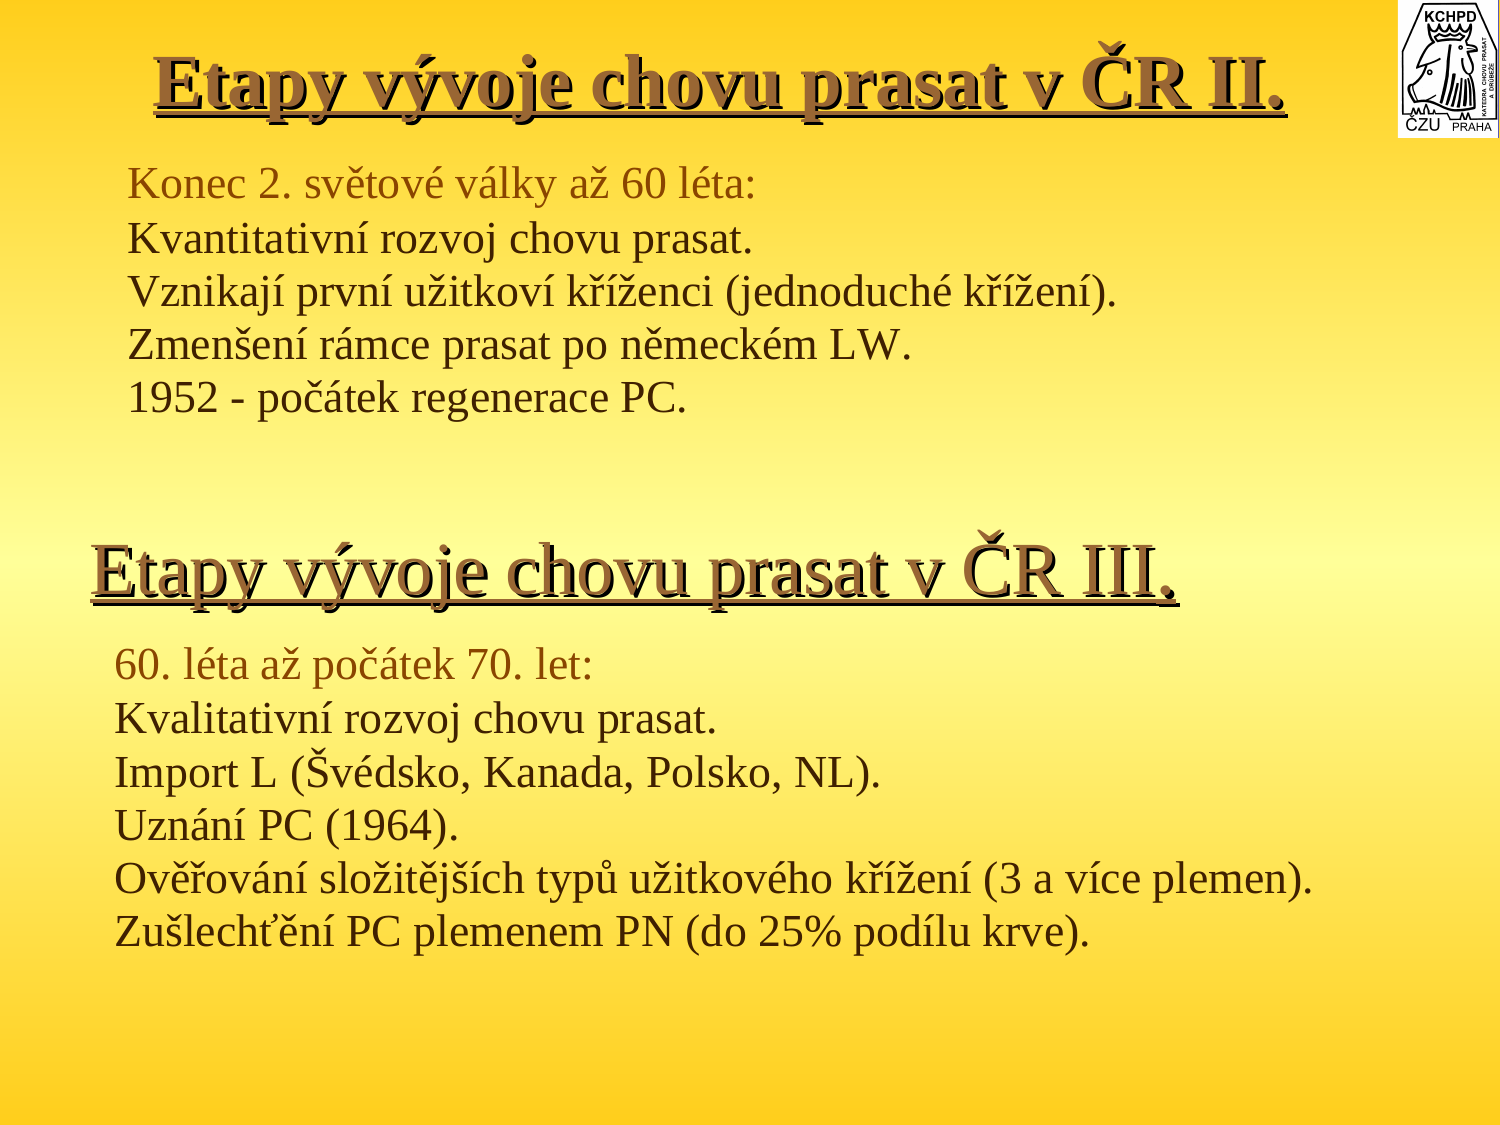

# Etapy vývoje chovu prasat v ČR II.
Konec 2. světové války až 60 léta:
Kvantitativní rozvoj chovu prasat.
Vznikají první užitkoví kříženci (jednoduché křížení).
Zmenšení rámce prasat po německém LW.
1952 - počátek regenerace PC.
Etapy vývoje chovu prasat v ČR III.
60. léta až počátek 70. let:
Kvalitativní rozvoj chovu prasat.
Import L (Švédsko, Kanada, Polsko, NL).
Uznání PC (1964).
Ověřování složitějších typů užitkového křížení (3 a více plemen).
Zušlechťění PC plemenem PN (do 25% podílu krve).